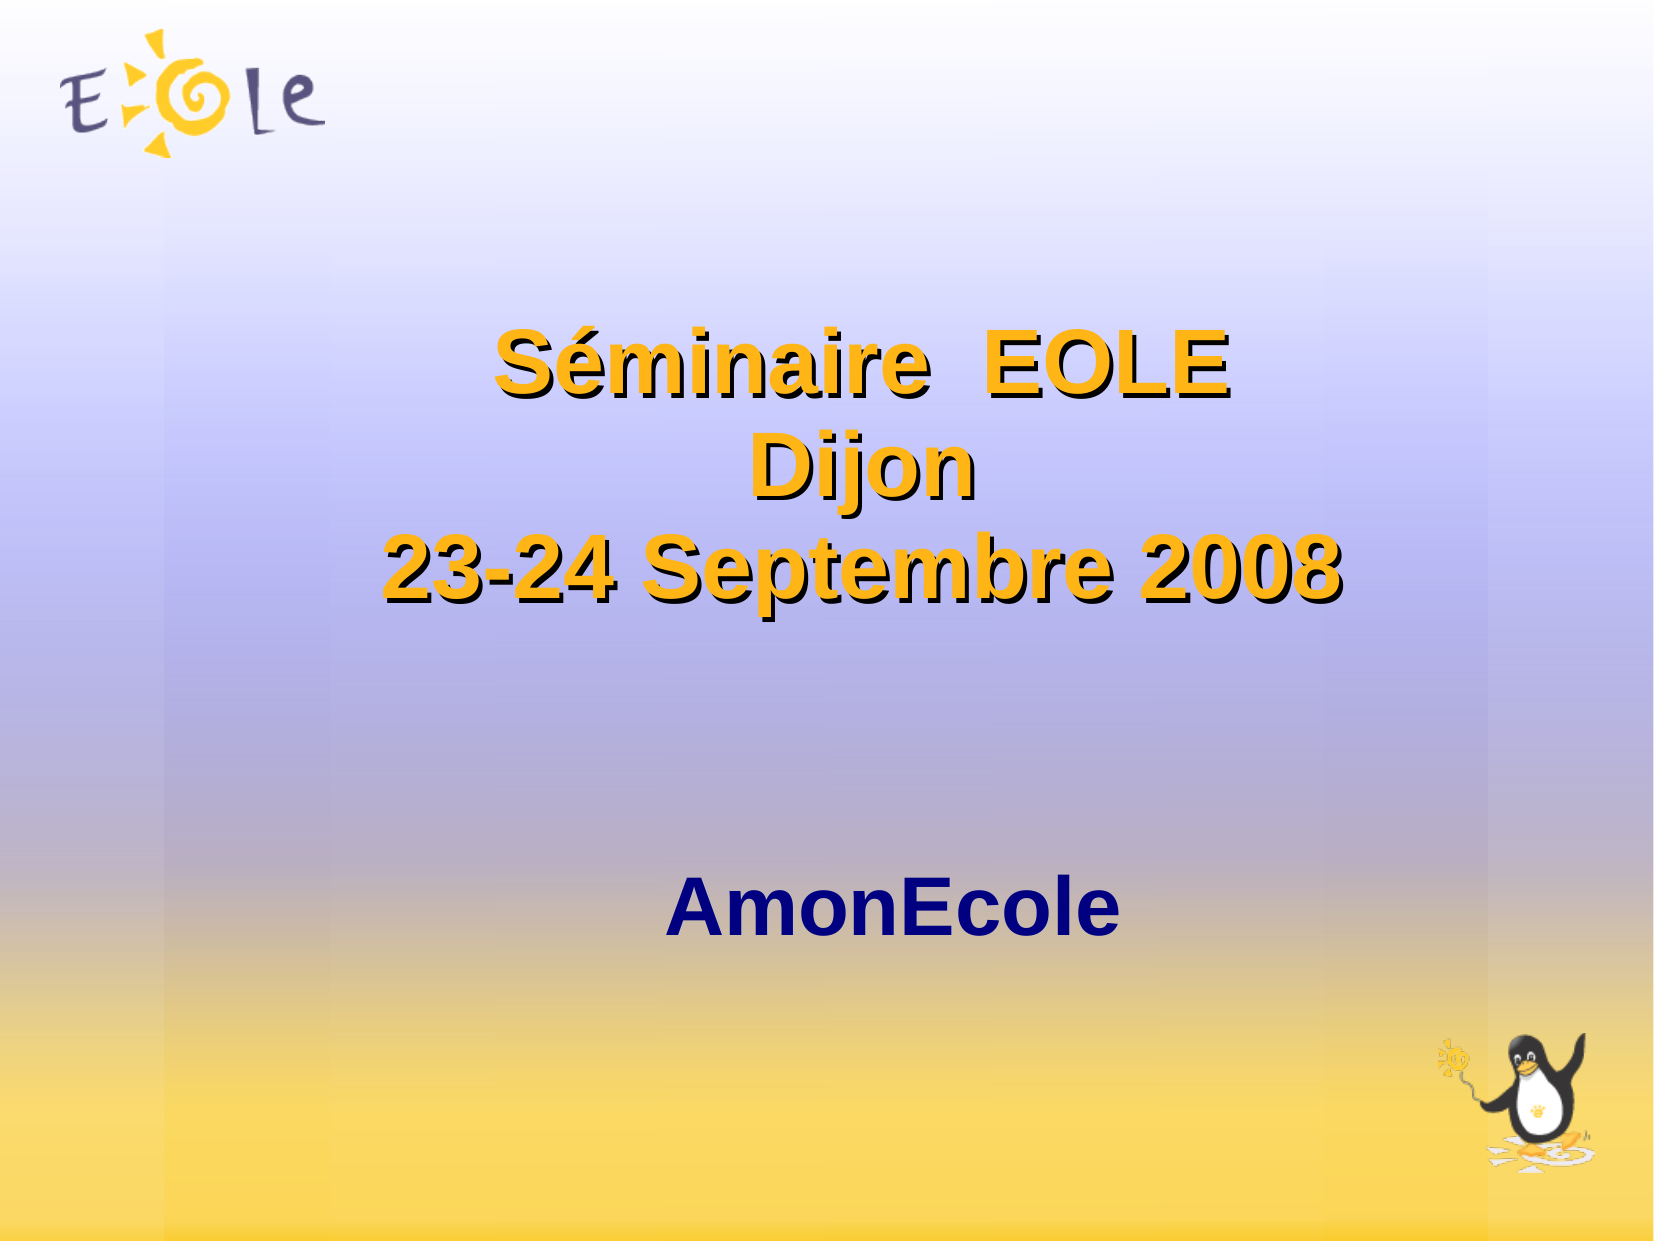

# Séminaire EOLE Dijon 23-24 Septembre 2008
AmonEcole